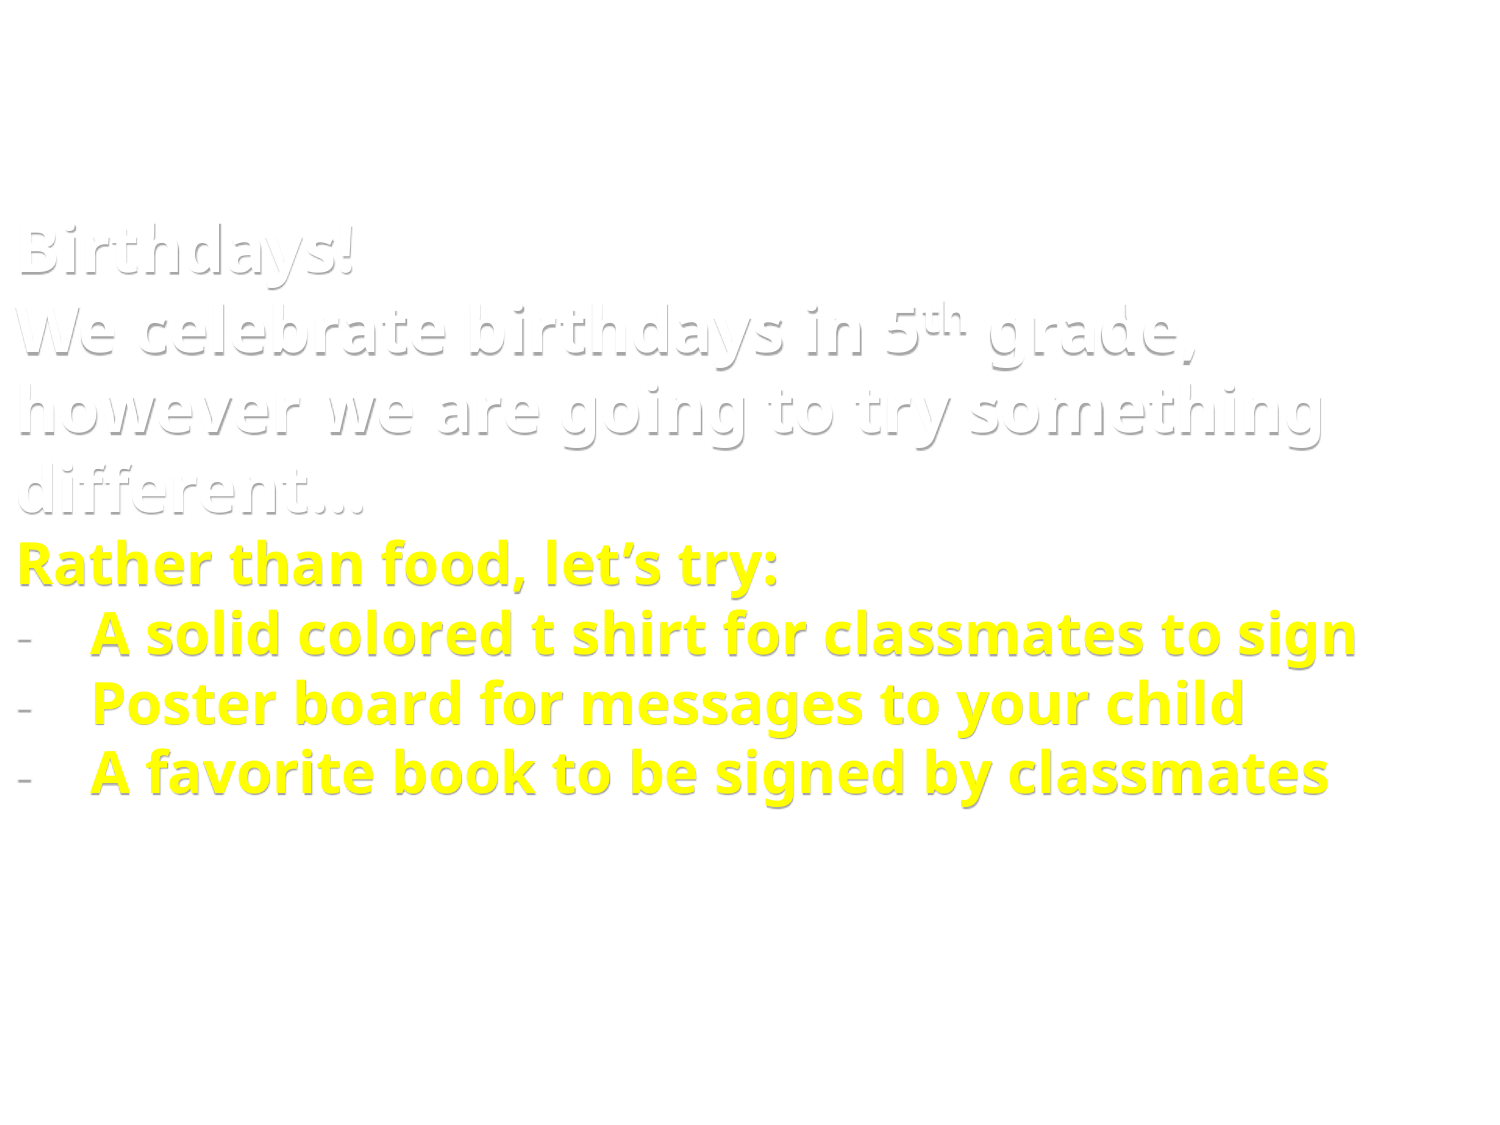

Birthdays!
We celebrate birthdays in 5th grade, however we are going to try something different...
Rather than food, let’s try:
A solid colored t shirt for classmates to sign
Poster board for messages to your child
A favorite book to be signed by classmates